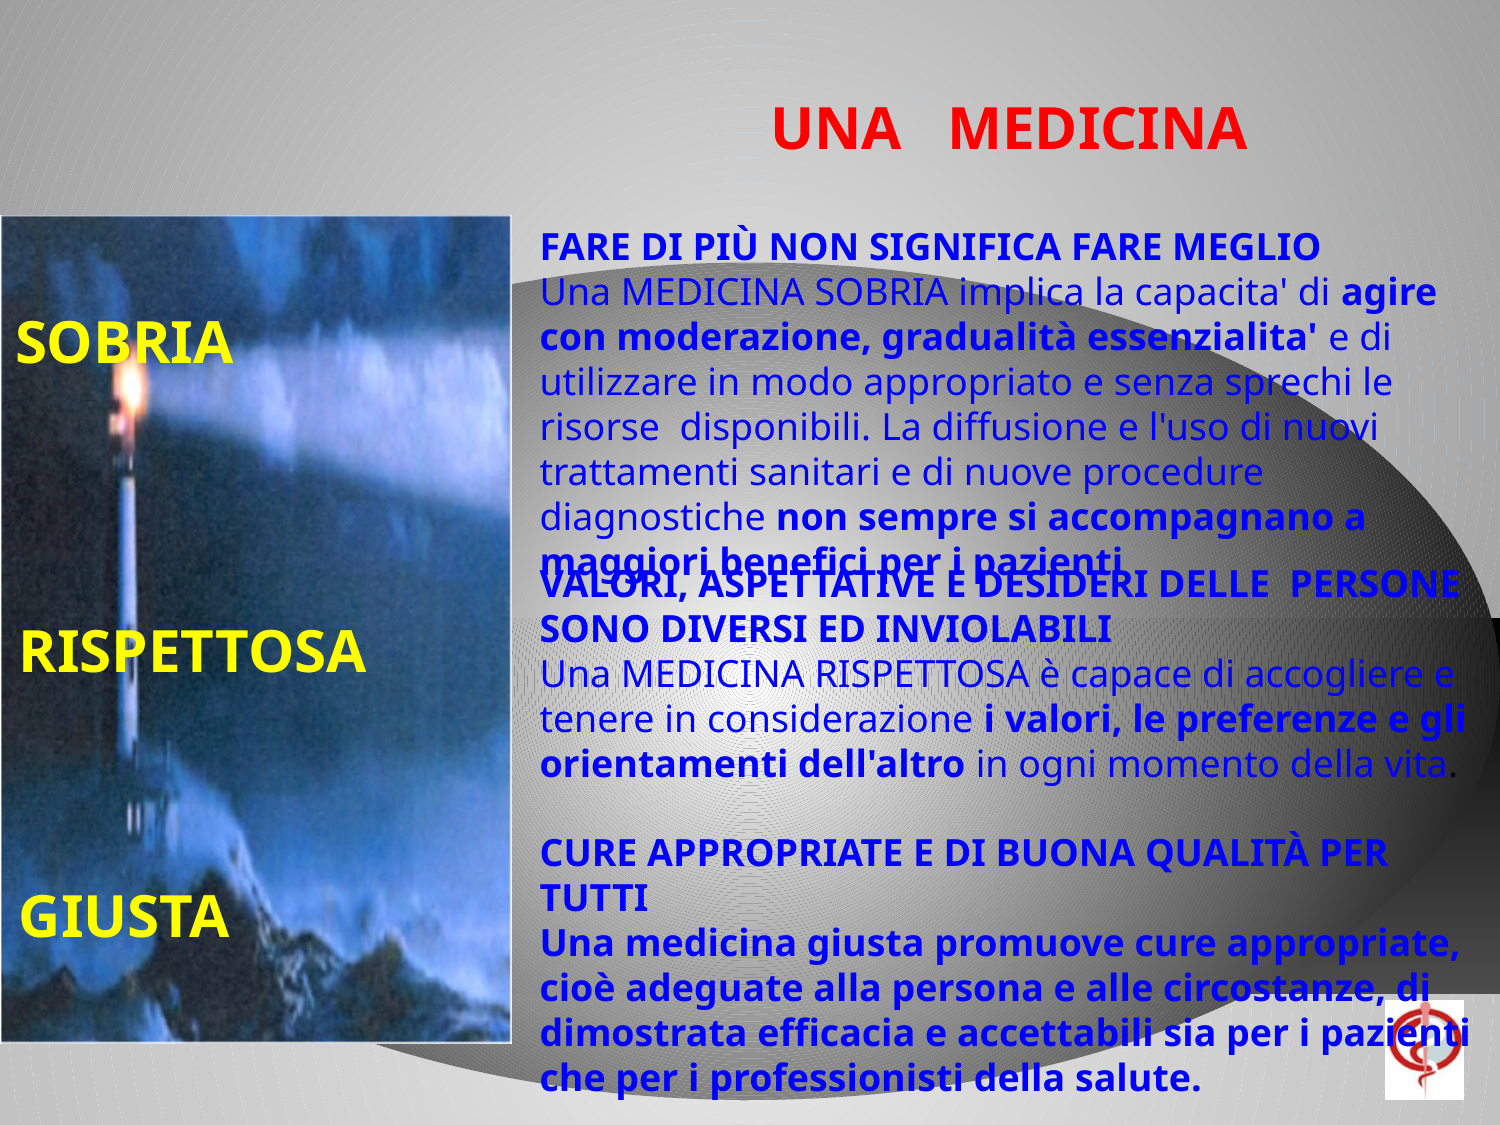

UNA MEDICINA
FARE DI PIÙ NON SIGNIFICA FARE MEGLIO
Una MEDICINA SOBRIA implica la capacita' di agire con moderazione, gradualità essenzialita' e di utilizzare in modo appropriato e senza sprechi le risorse disponibili. La diffusione e l'uso di nuovi trattamenti sanitari e di nuove procedure diagnostiche non sempre si accompagnano a maggiori benefici per i pazienti
SOBRIA
VALORI, ASPETTATIVE E DESIDERI DELLE PERSONE SONO DIVERSI ED INVIOLABILI
Una MEDICINA RISPETTOSA è capace di accogliere e tenere in considerazione i valori, le preferenze e gli orientamenti dell'altro in ogni momento della vita.
RISPETTOSA
CURE APPROPRIATE E DI BUONA QUALITÀ PER TUTTI
Una medicina giusta promuove cure appropriate, cioè adeguate alla persona e alle circostanze, di dimostrata efficacia e accettabili sia per i pazienti che per i professionisti della salute.
GIUSTA